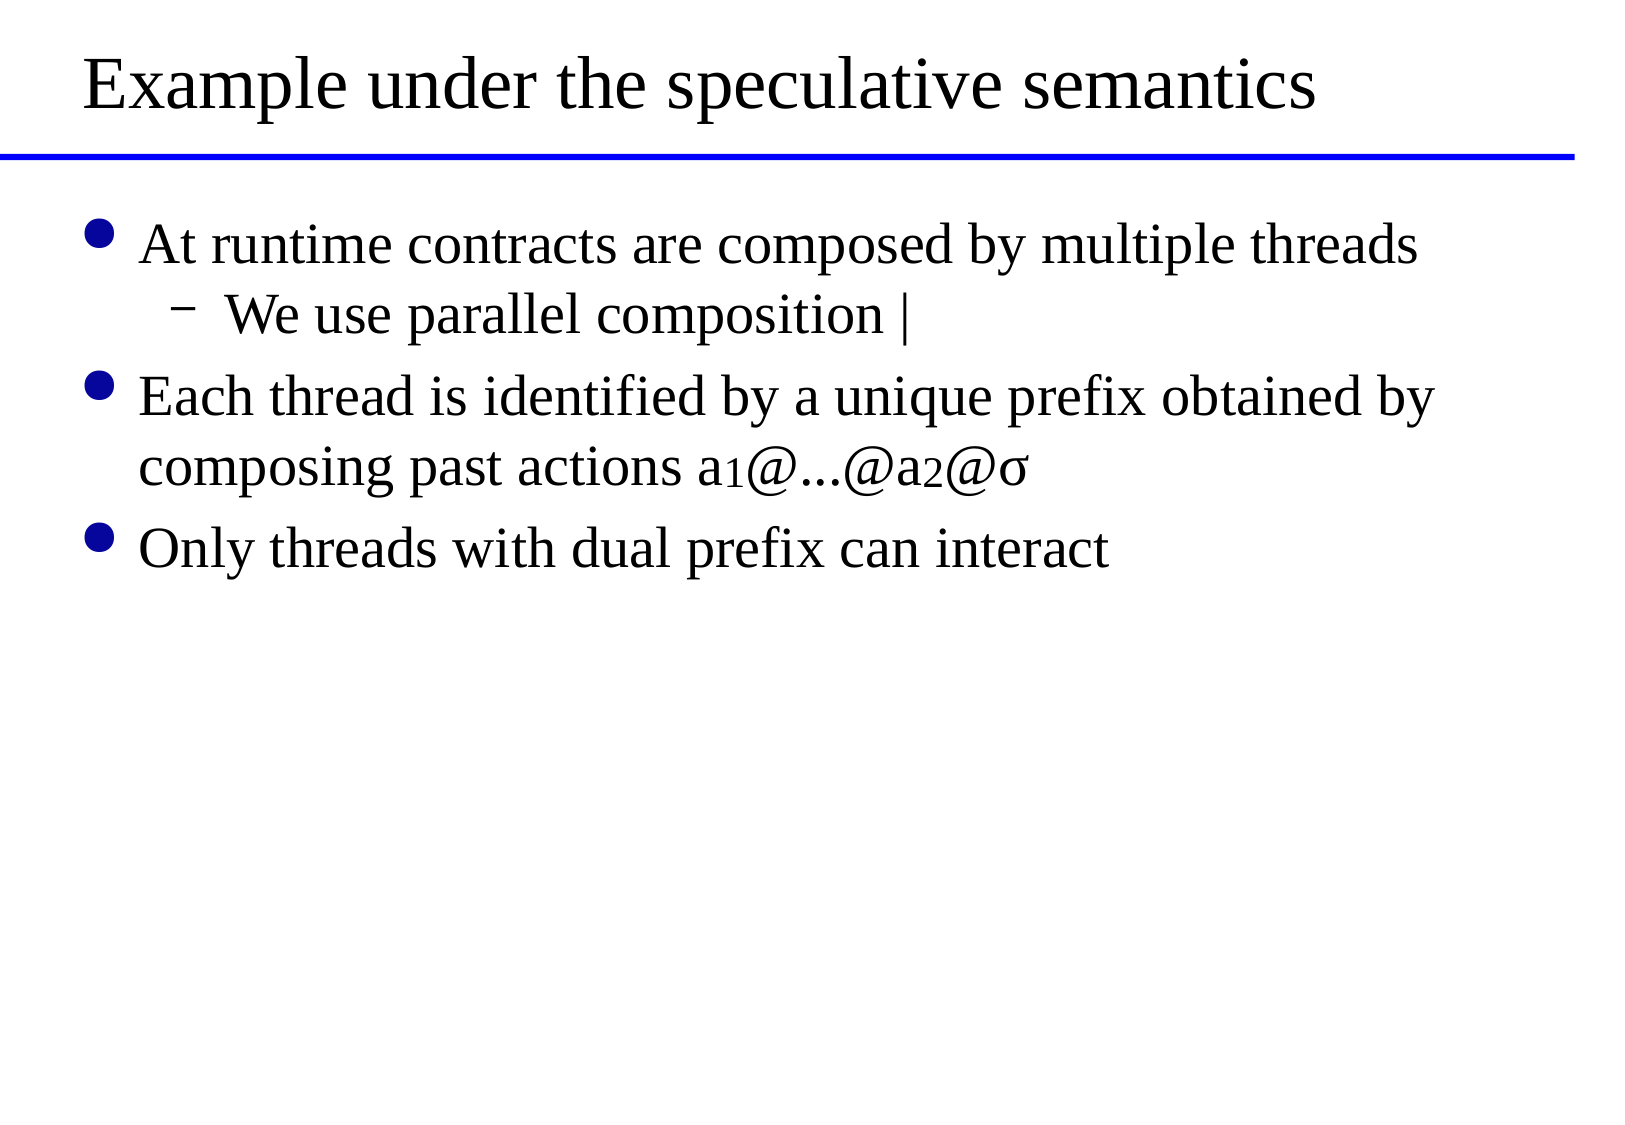

# Example under the speculative semantics
At runtime contracts are composed by multiple threads
We use parallel composition |
Each thread is identified by a unique prefix obtained by composing past actions a1@...@a2@σ
Only threads with dual prefix can interact